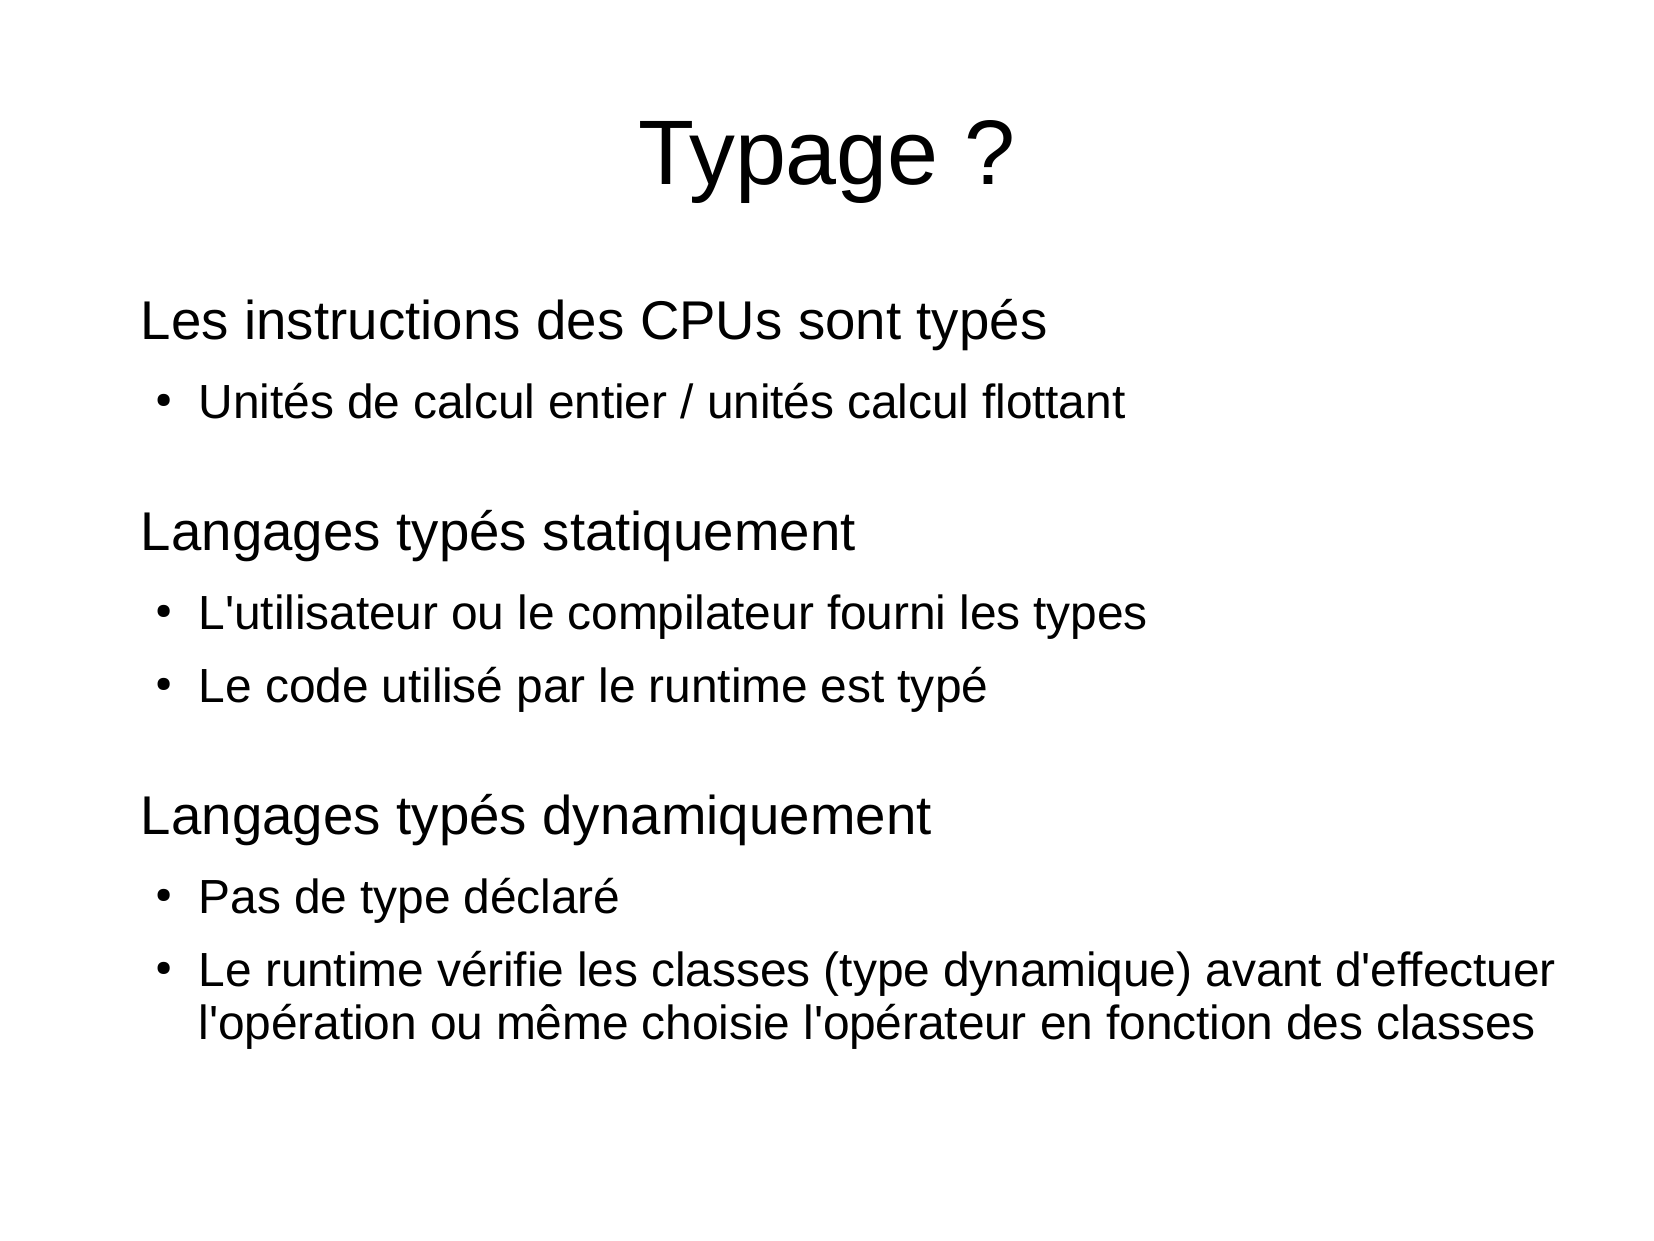

# Typage ?
Les instructions des CPUs sont typés
Unités de calcul entier / unités calcul flottant
Langages typés statiquement
L'utilisateur ou le compilateur fourni les types
Le code utilisé par le runtime est typé
Langages typés dynamiquement
Pas de type déclaré
Le runtime vérifie les classes (type dynamique) avant d'effectuer l'opération ou même choisie l'opérateur en fonction des classes